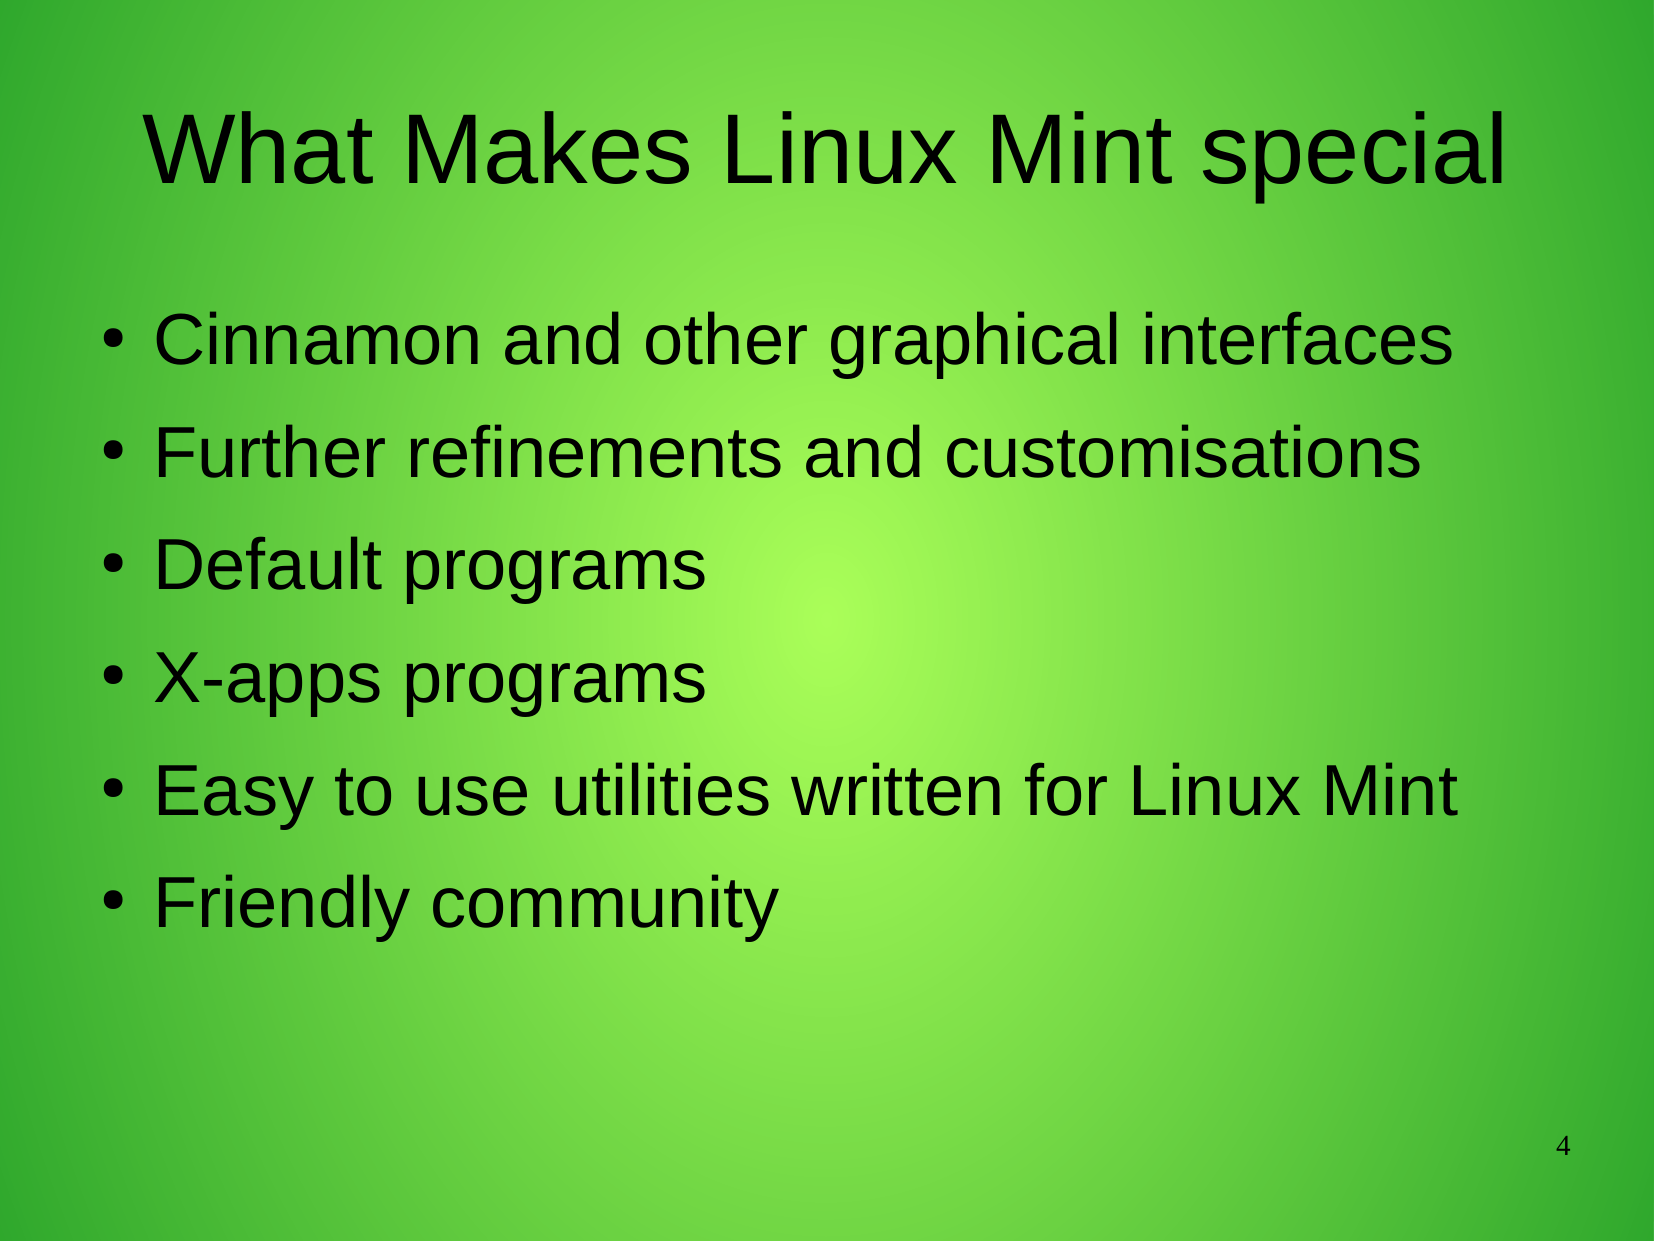

# What Makes Linux Mint special
Cinnamon and other graphical interfaces
Further refinements and customisations
Default programs
X-apps programs
Easy to use utilities written for Linux Mint
Friendly community
4